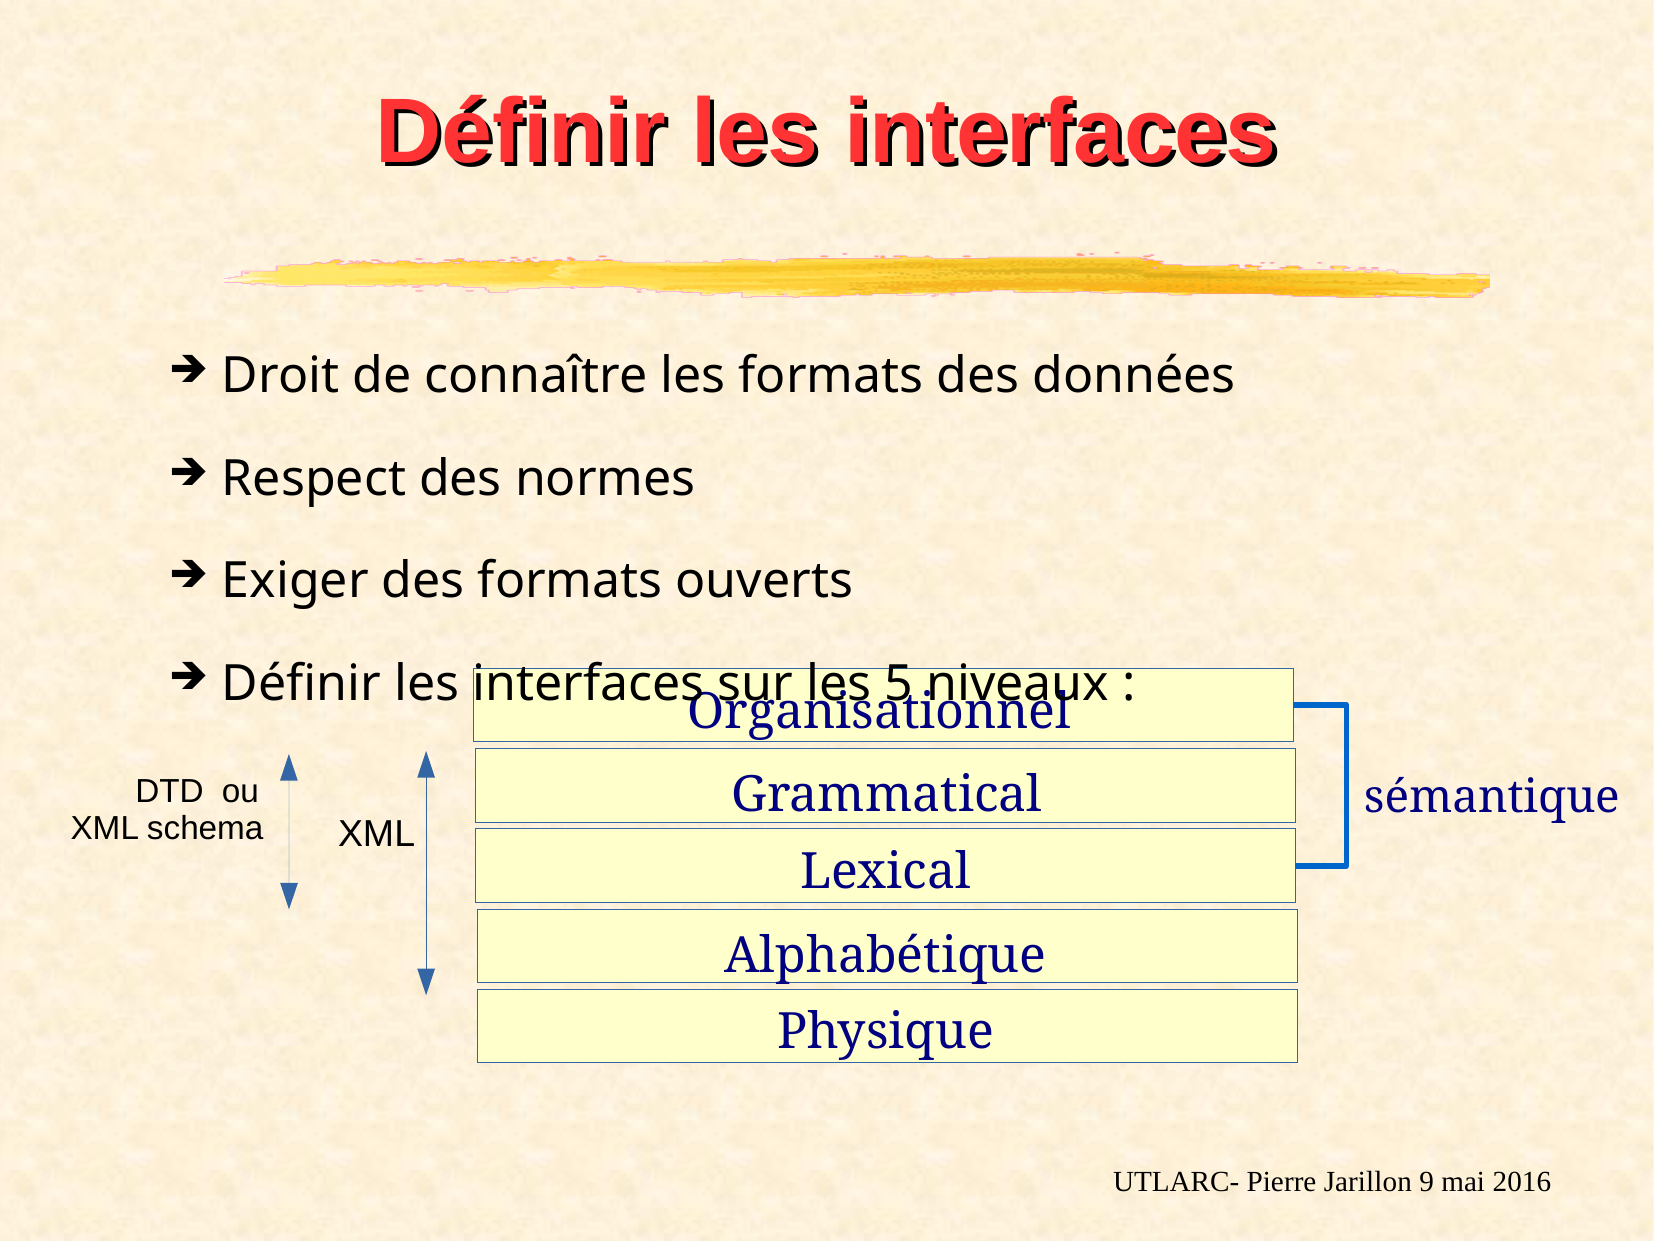

# Définir les interfaces
 Droit de connaître les formats des données
 Respect des normes
 Exiger des formats ouverts
 Définir les interfaces sur les 5 niveaux :
Organisationnel
Grammatical
sémantique
 DTD ou
XML schema
XML
Lexical
Alphabétique
Physique
UTLARC- Pierre Jarillon 9 mai 2016